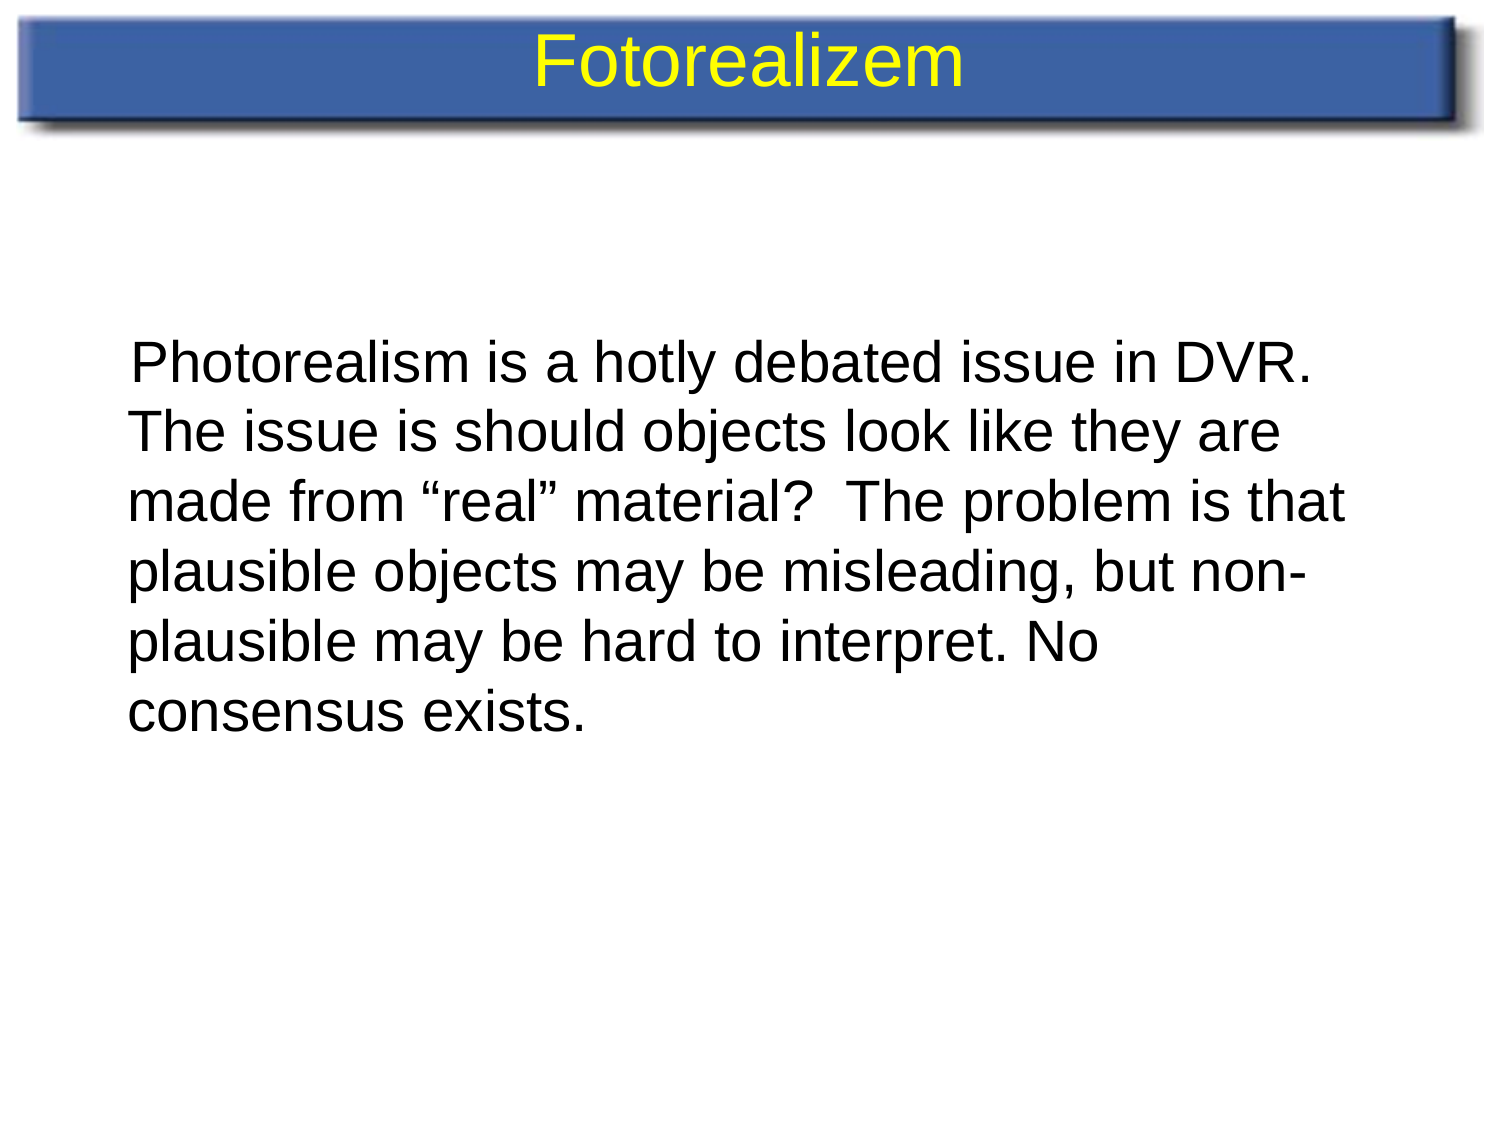

# Fotorealizem
Photorealism is a hotly debated issue in DVR. The issue is should objects look like they are made from “real” material? The problem is that plausible objects may be misleading, but non-plausible may be hard to interpret. No consensus exists.